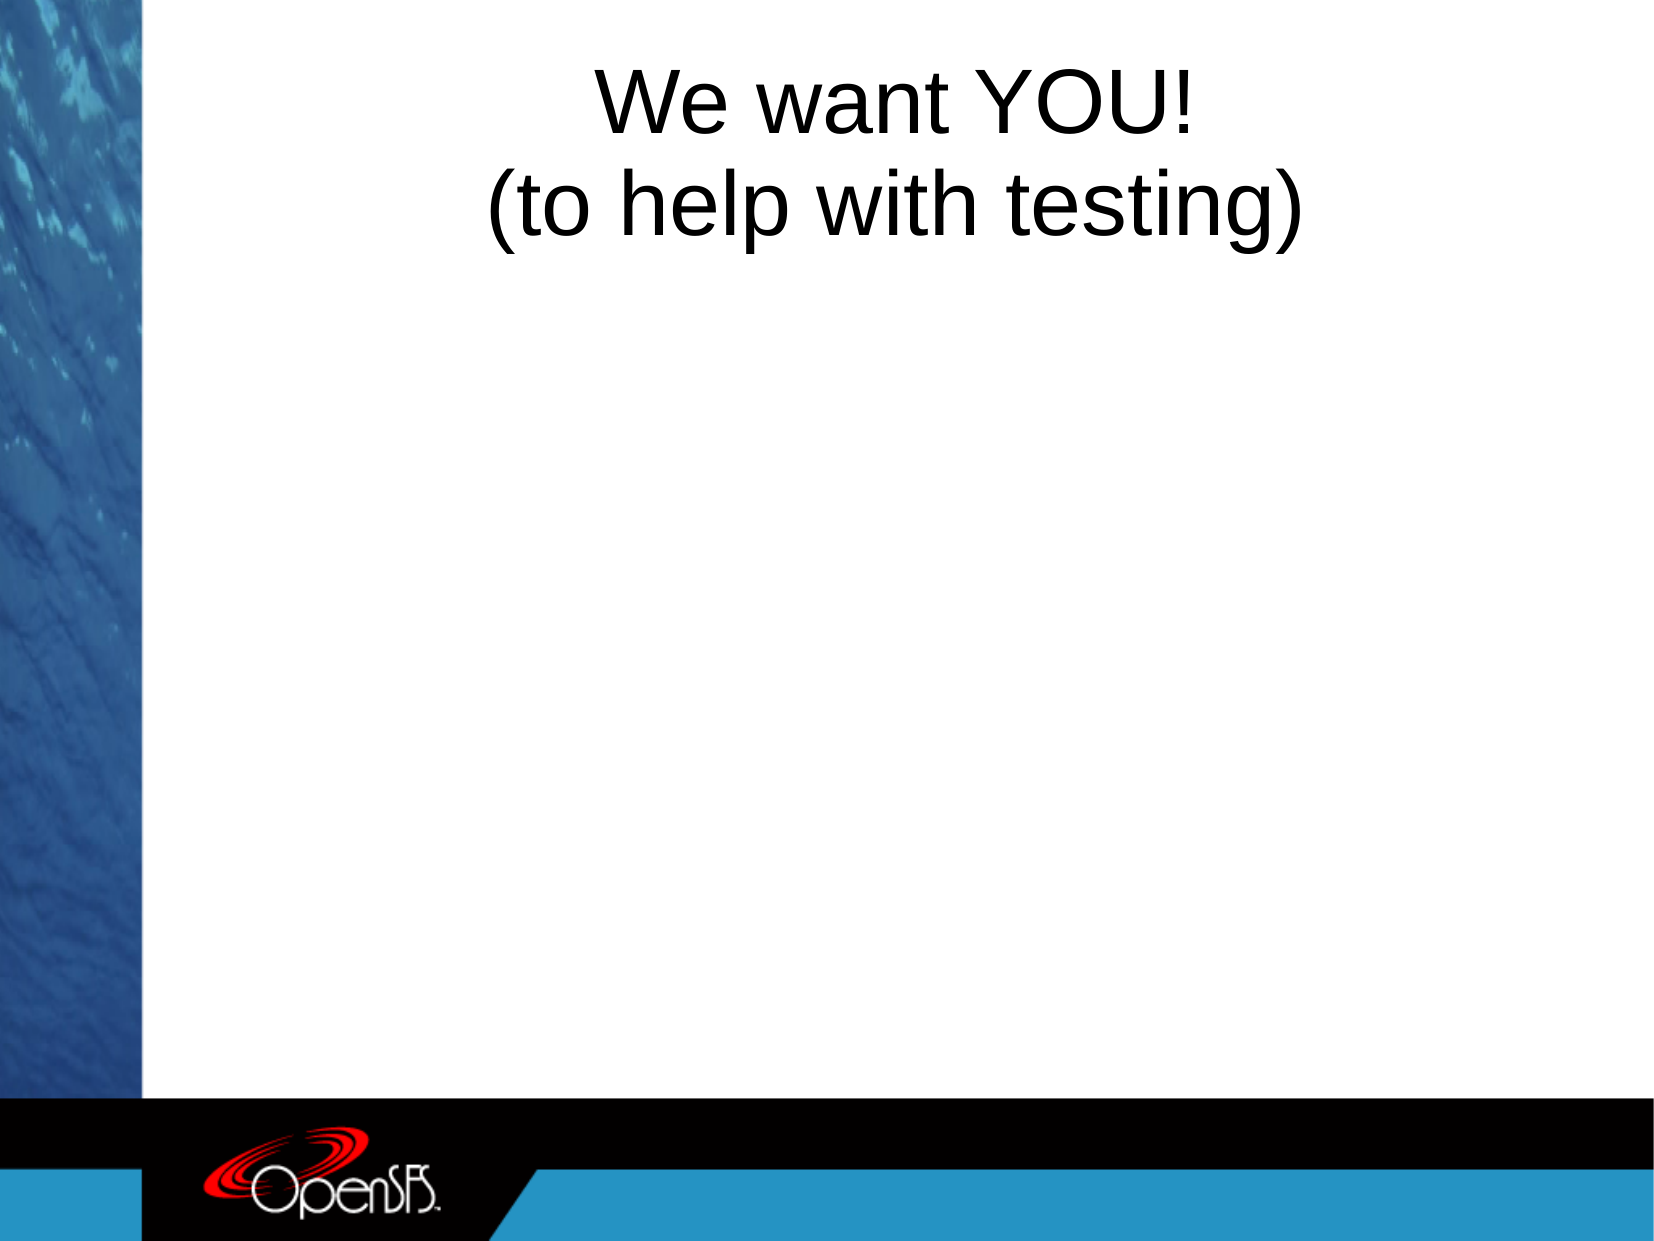

# We want YOU! (to help with testing)